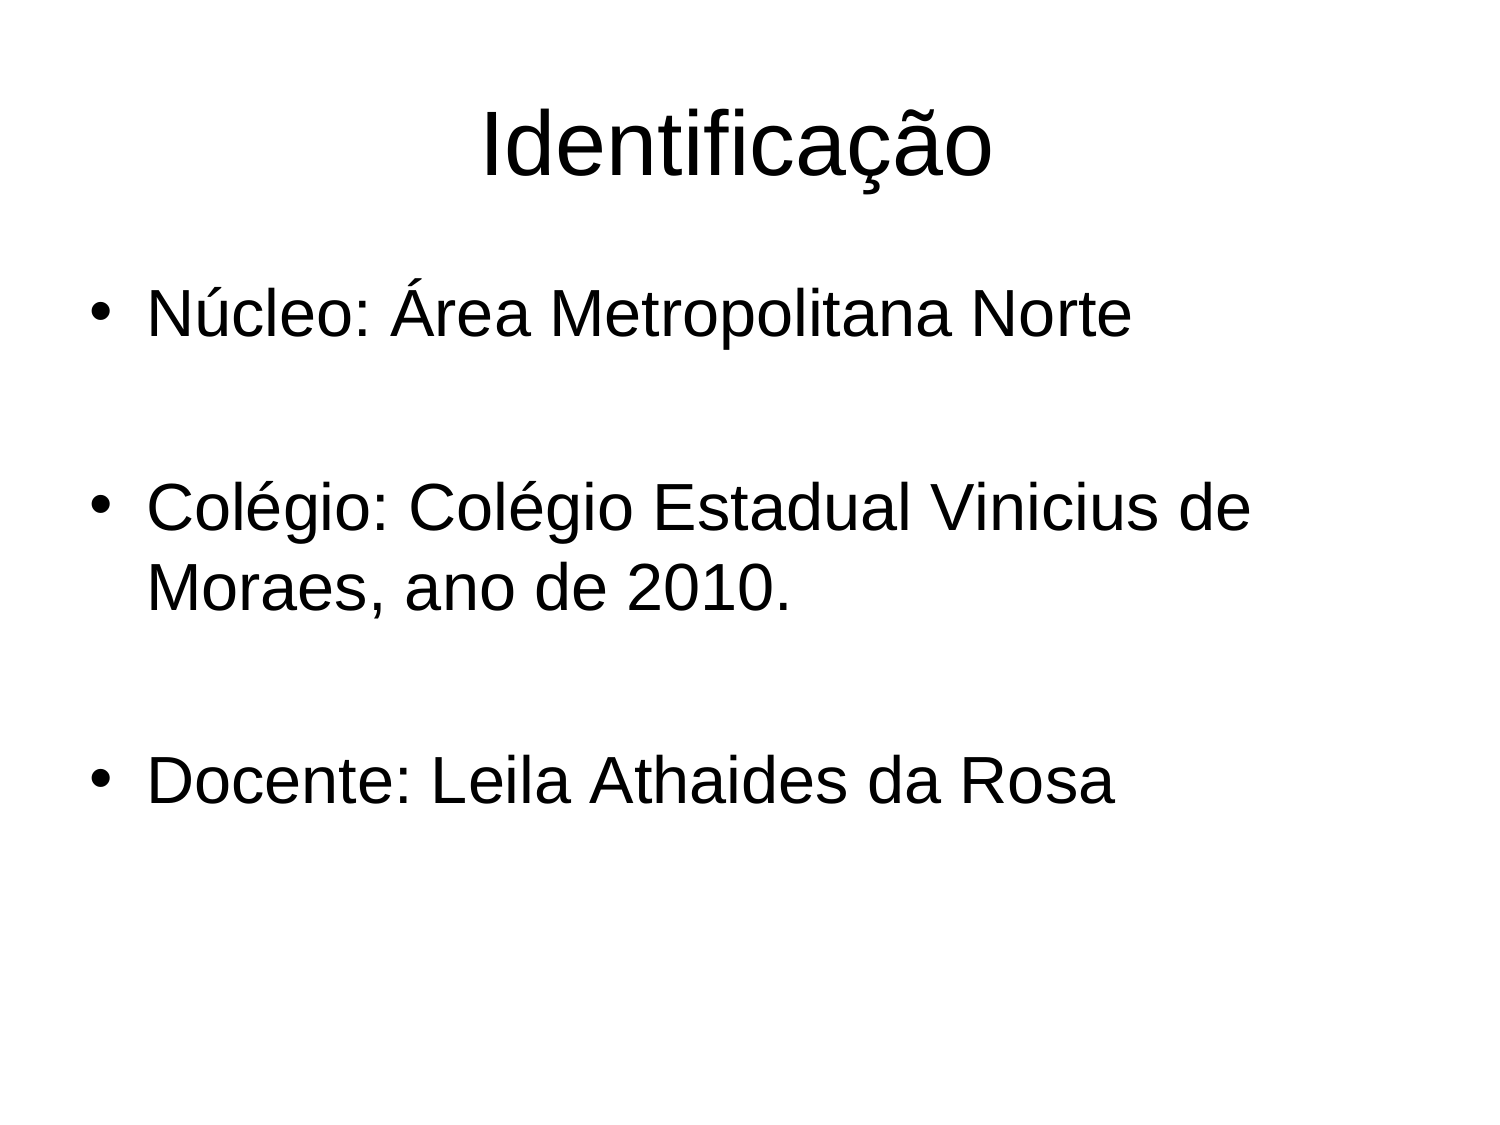

# Identificação
Núcleo: Área Metropolitana Norte
Colégio: Colégio Estadual Vinicius de Moraes, ano de 2010.
Docente: Leila Athaides da Rosa